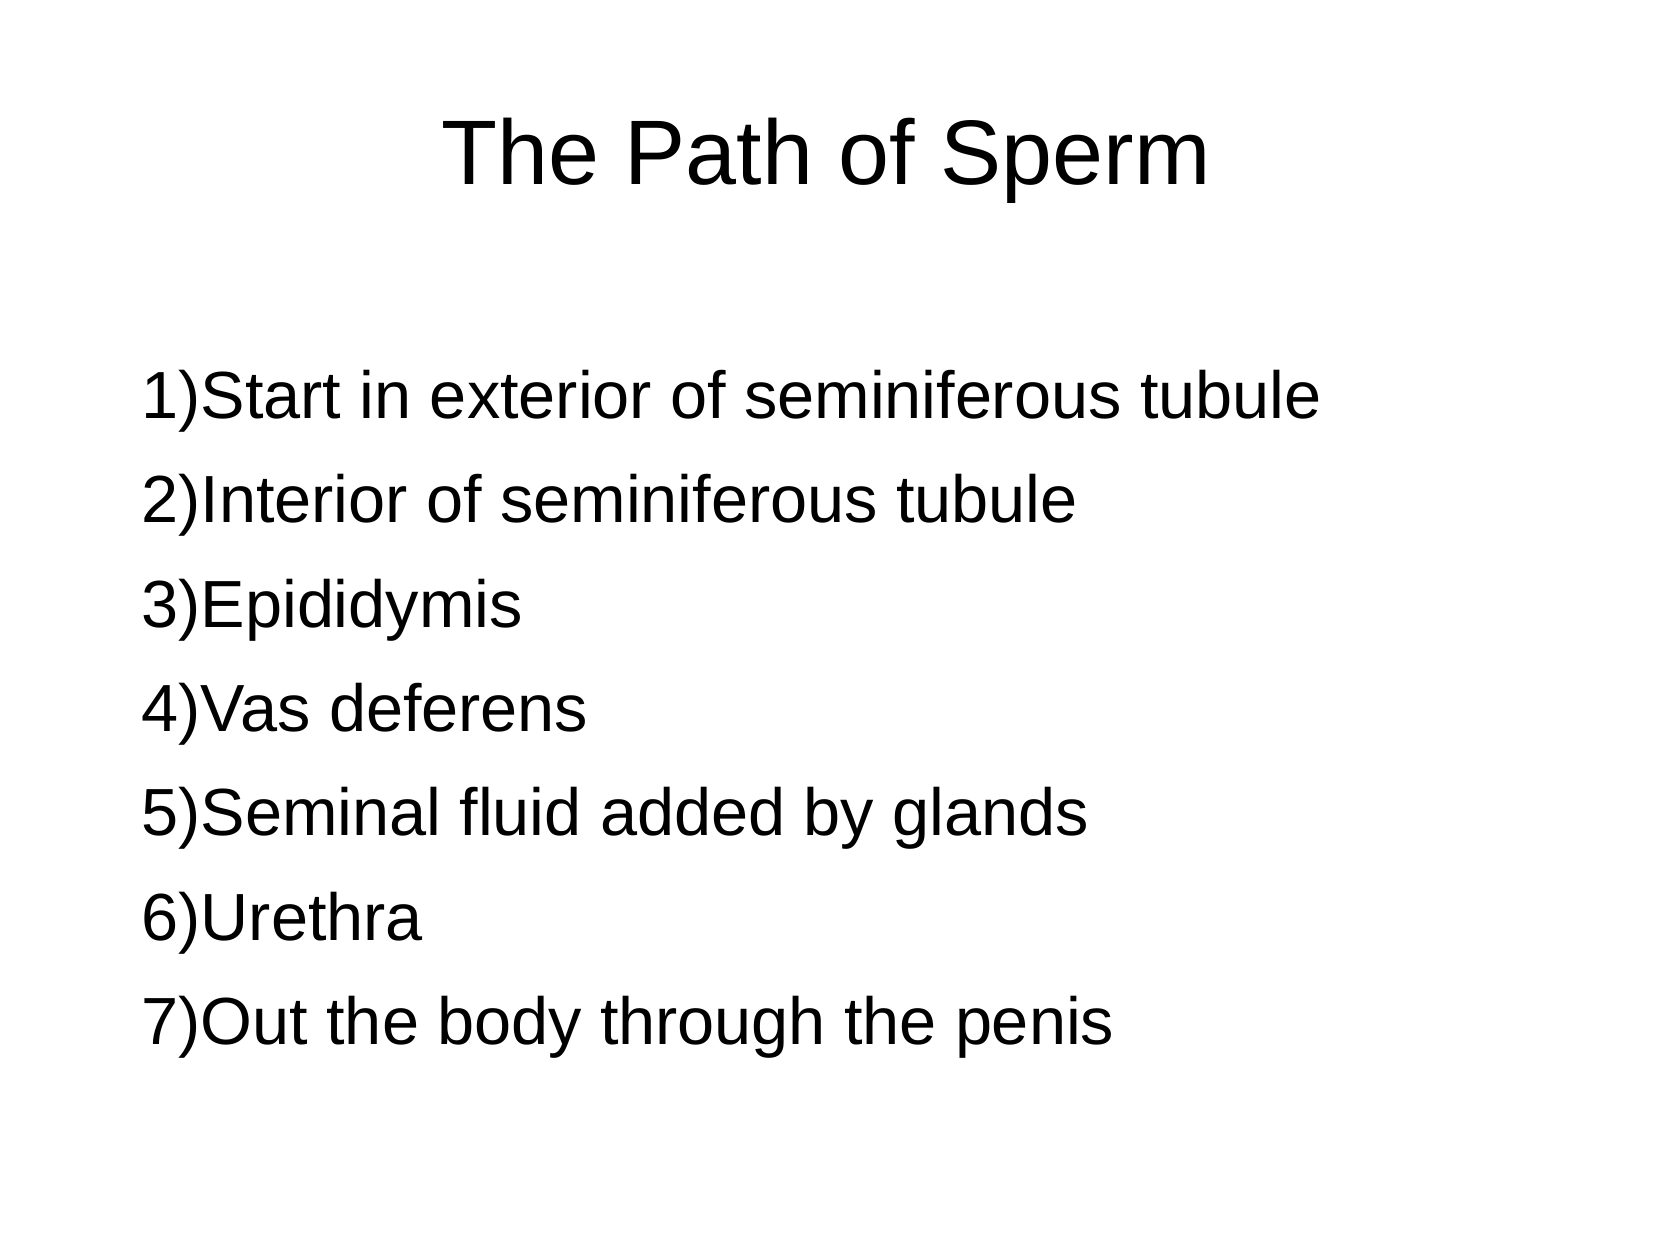

# The Path of Sperm
Start in exterior of seminiferous tubule
Interior of seminiferous tubule
Epididymis
Vas deferens
Seminal fluid added by glands
Urethra
Out the body through the penis